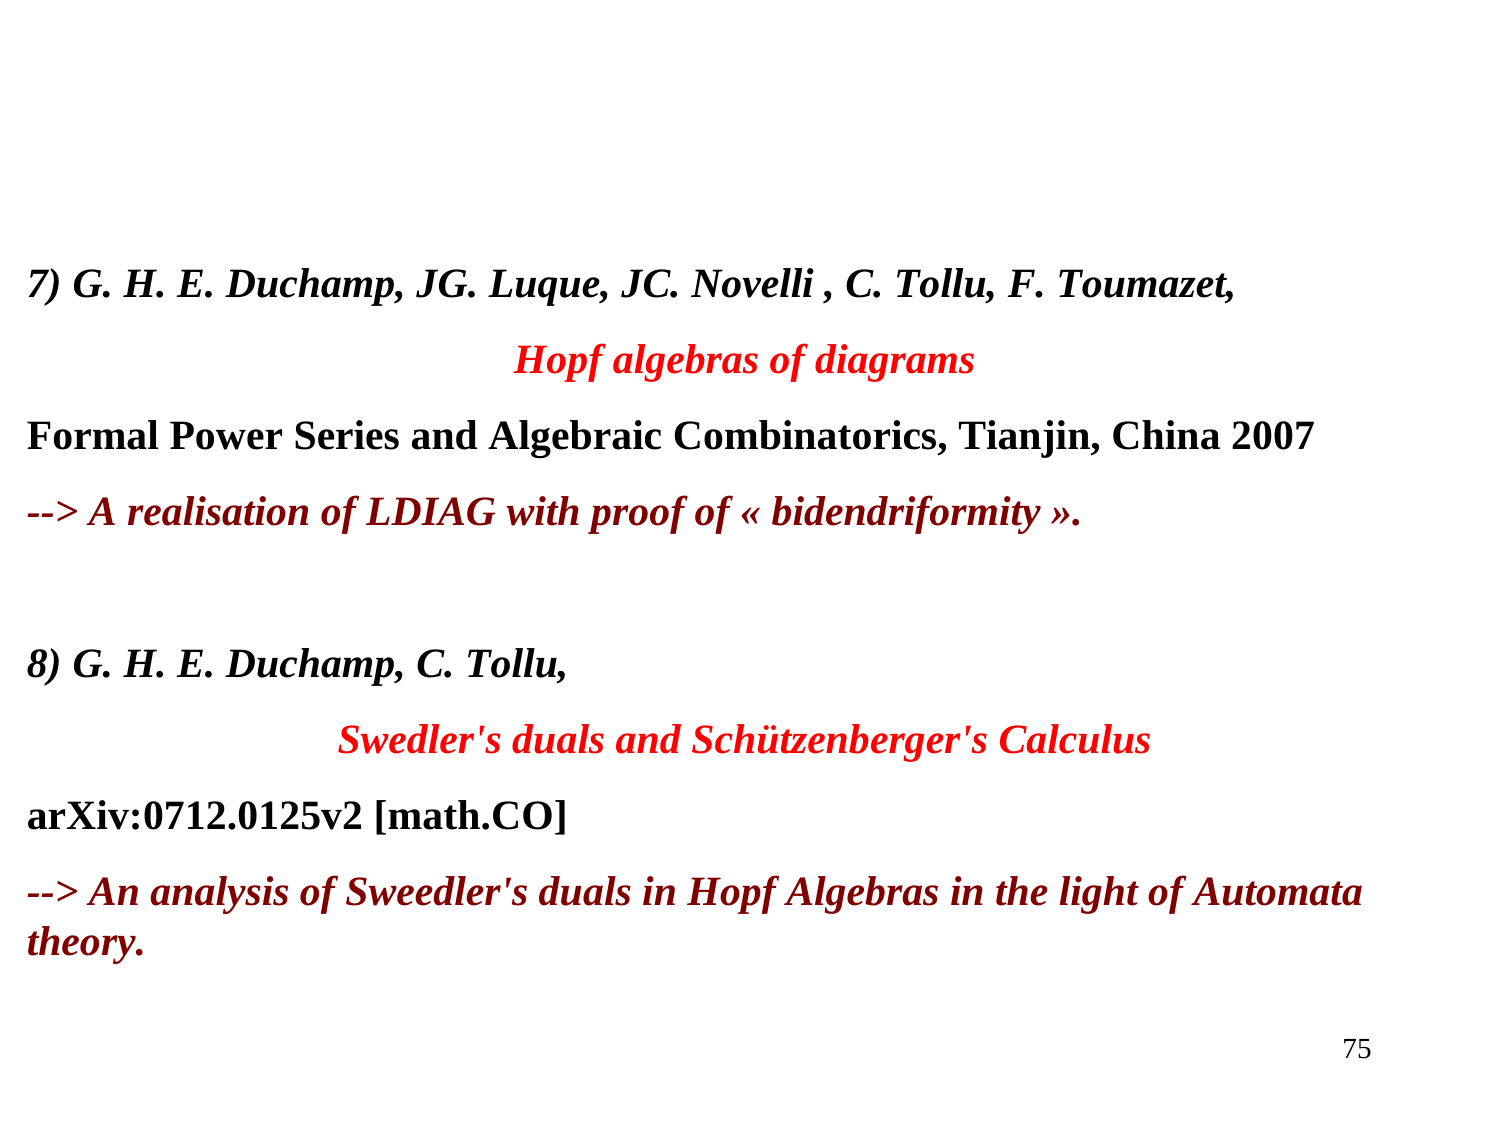

7) G. H. E. Duchamp, J­G. Luque, J­C. Novelli , C. Tollu, F. Toumazet,
Hopf algebras of diagrams
Formal Power Series and Algebraic Combinatorics, Tianjin, China 2007
--> A realisation of LDIAG with proof of « bidendriformity ».
8) G. H. E. Duchamp, C. Tollu,
Swedler's duals and Schützenberger's Calculus
arXiv:0712.0125v2 [math.CO]
--> An analysis of Sweedler's duals in Hopf Algebras in the light of Automata theory.
75